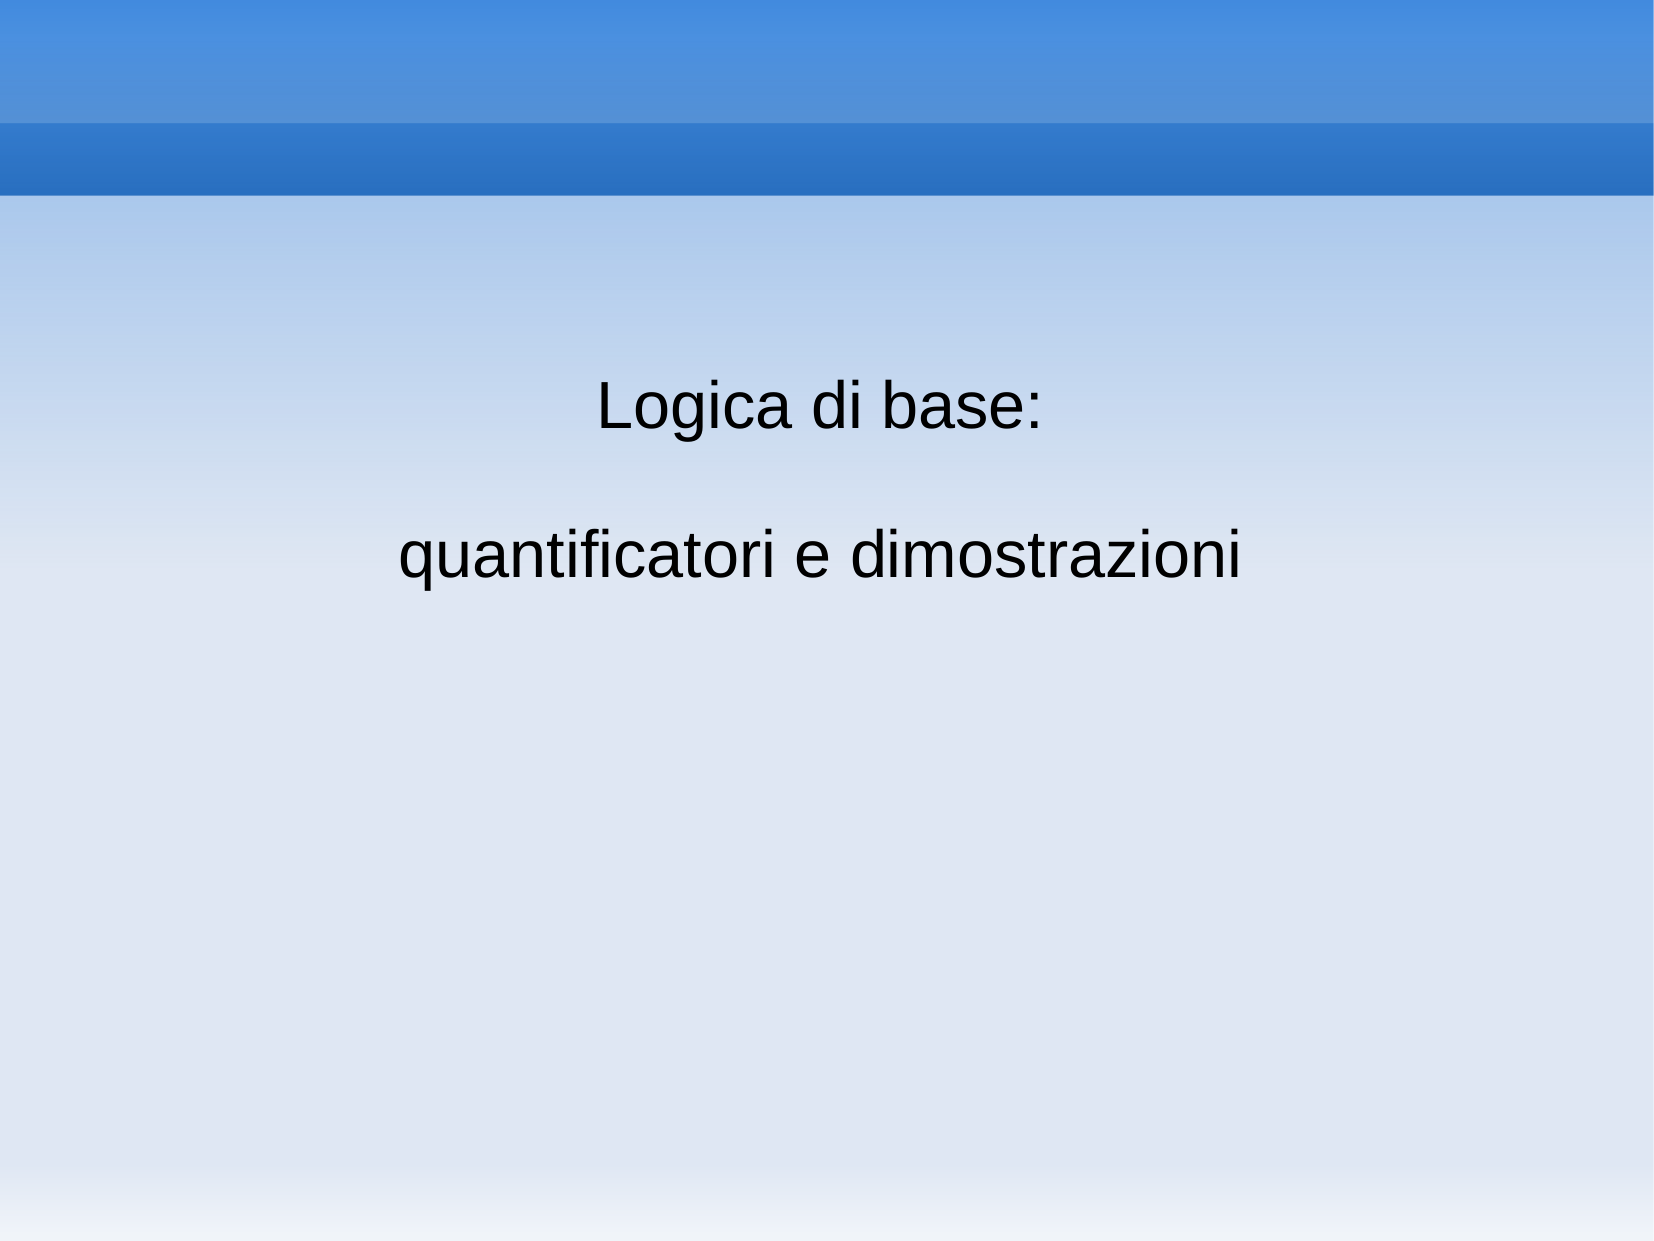

# Logica di base:
quantificatori e dimostrazioni